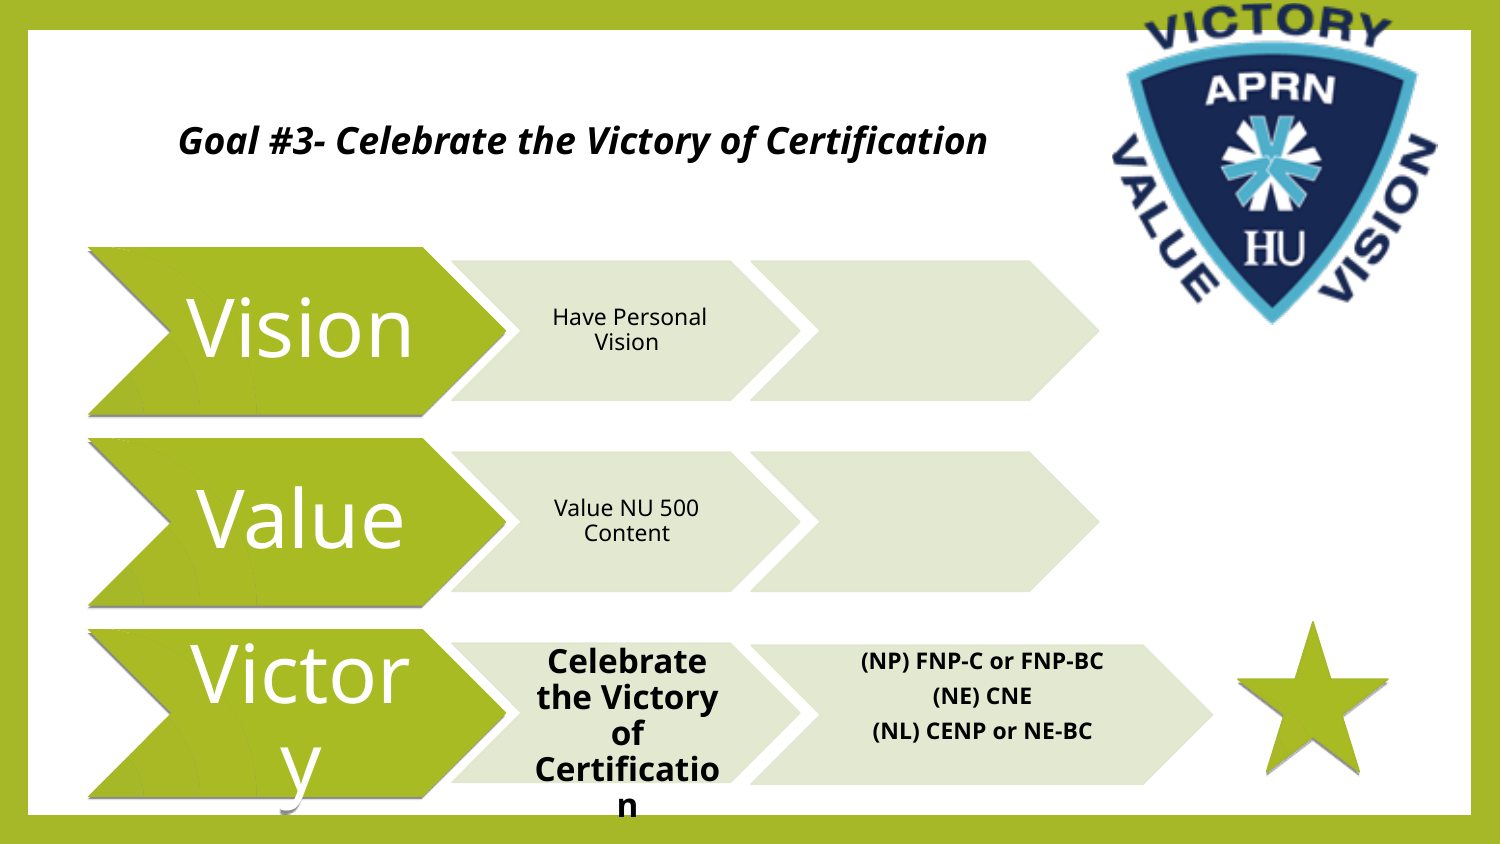

#
Goal #3- Celebrate the Victory of Certification
Vision
 Have Personal Vision
Value
Value NU 500 Content
Victory
Celebrate the Victory of Certification
(NP) FNP-C or FNP-BC
(NE) CNE
(NL) CENP or NE-BC